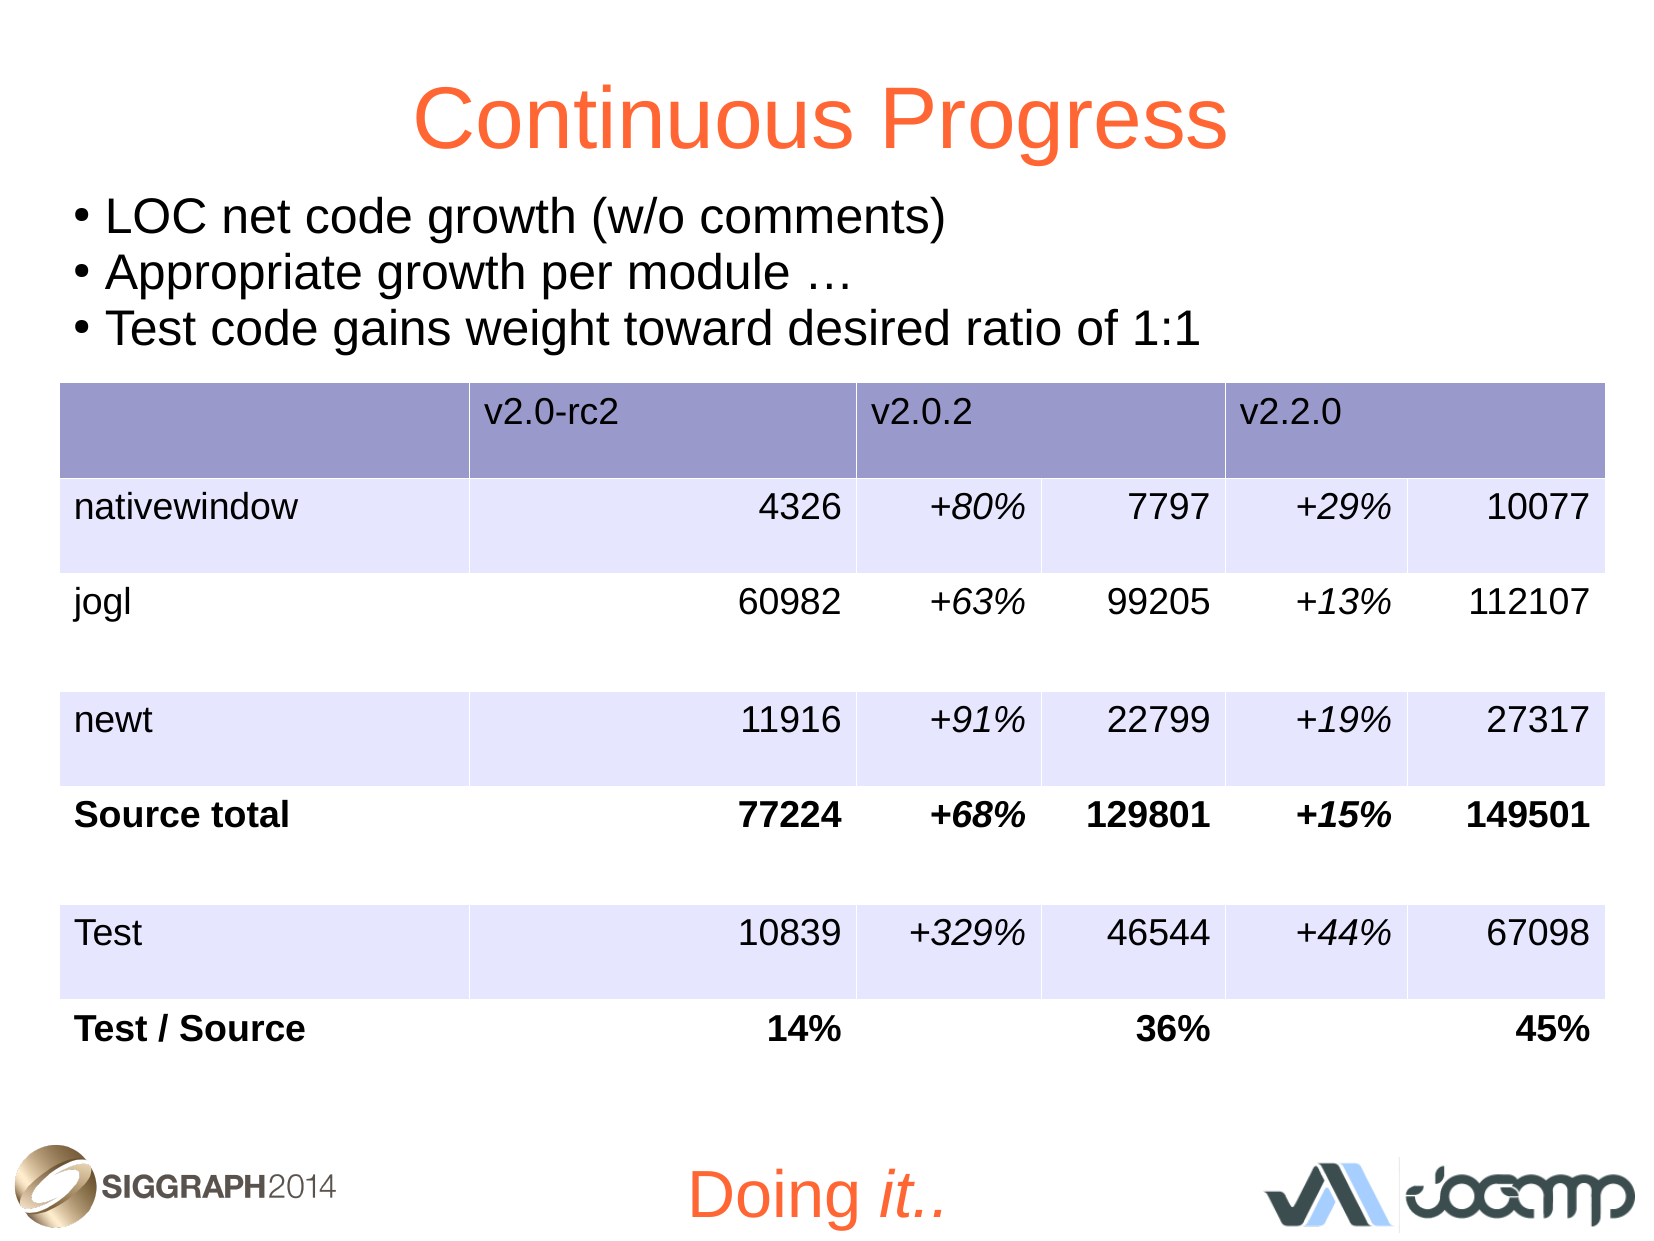

# Continuous Progress
 LOC net code growth (w/o comments)
 Appropriate growth per module …
 Test code gains weight toward desired ratio of 1:1
| | v2.0-rc2 | v2.0.2 | | v2.2.0 | |
| --- | --- | --- | --- | --- | --- |
| nativewindow | 4326 | +80% | 7797 | +29% | 10077 |
| jogl | 60982 | +63% | 99205 | +13% | 112107 |
| newt | 11916 | +91% | 22799 | +19% | 27317 |
| Source total | 77224 | +68% | 129801 | +15% | 149501 |
| Test | 10839 | +329% | 46544 | +44% | 67098 |
| Test / Source | 14% | 36% | | 45% | |
Doing it..